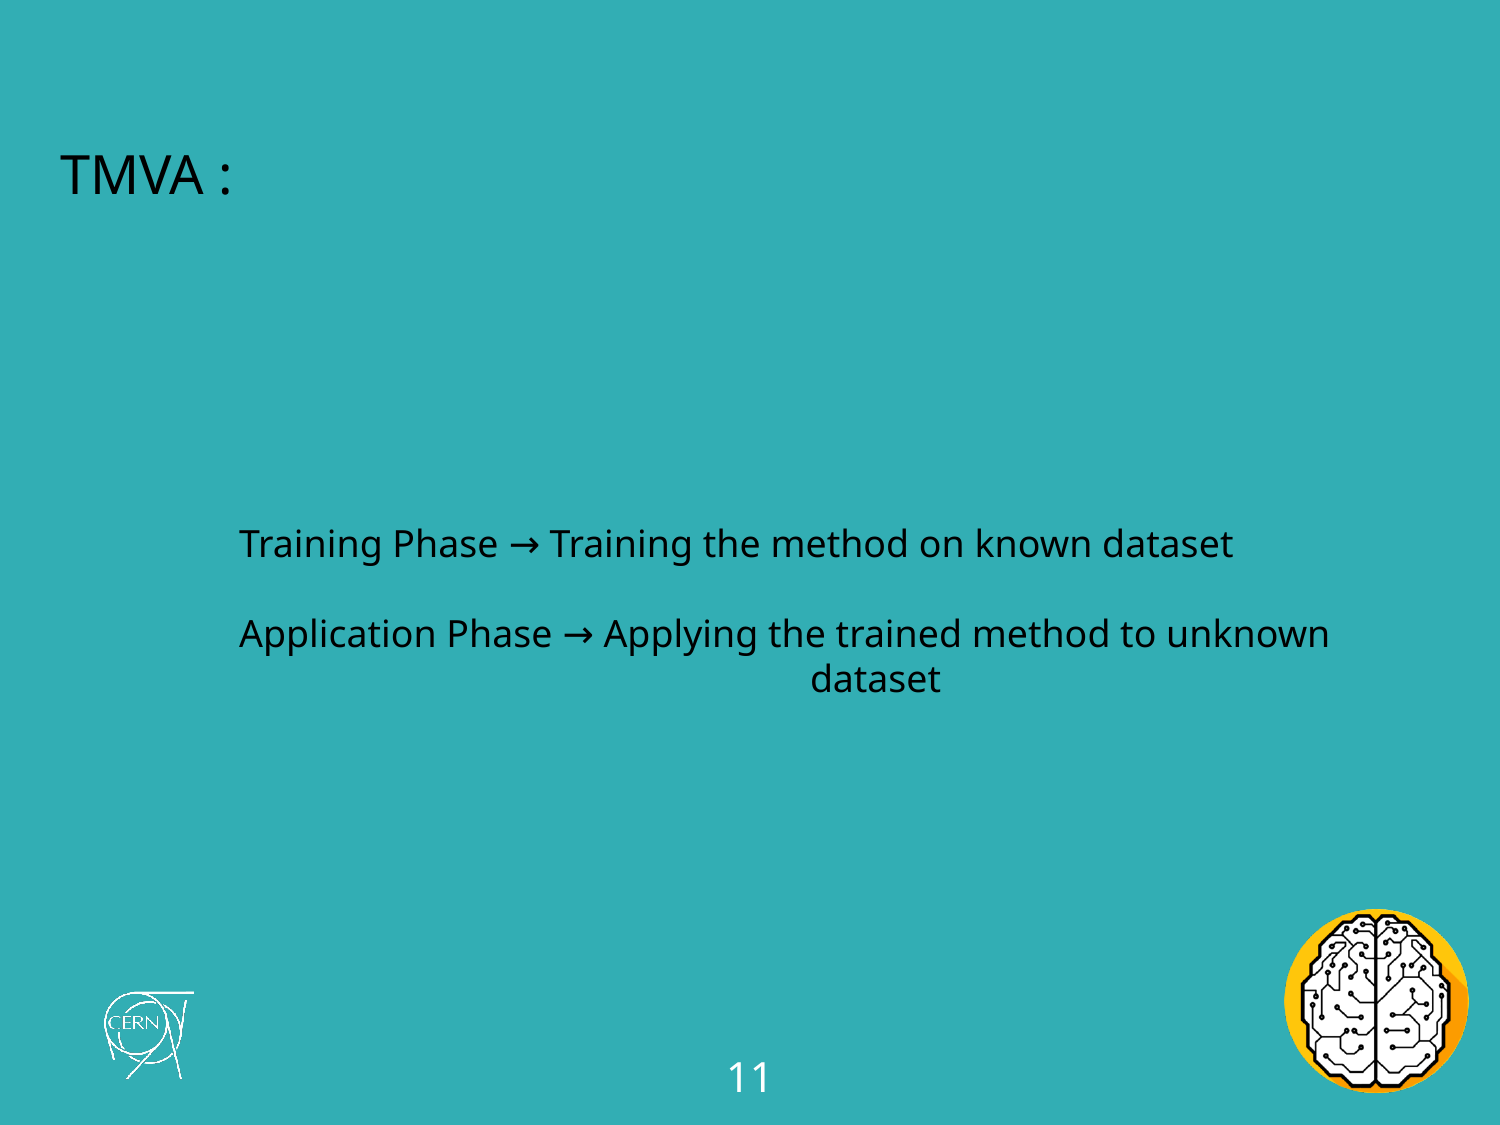

# TMVA : Training Phase → Training the method on known dataset Application Phase → Applying the trained method to unknown 												dataset